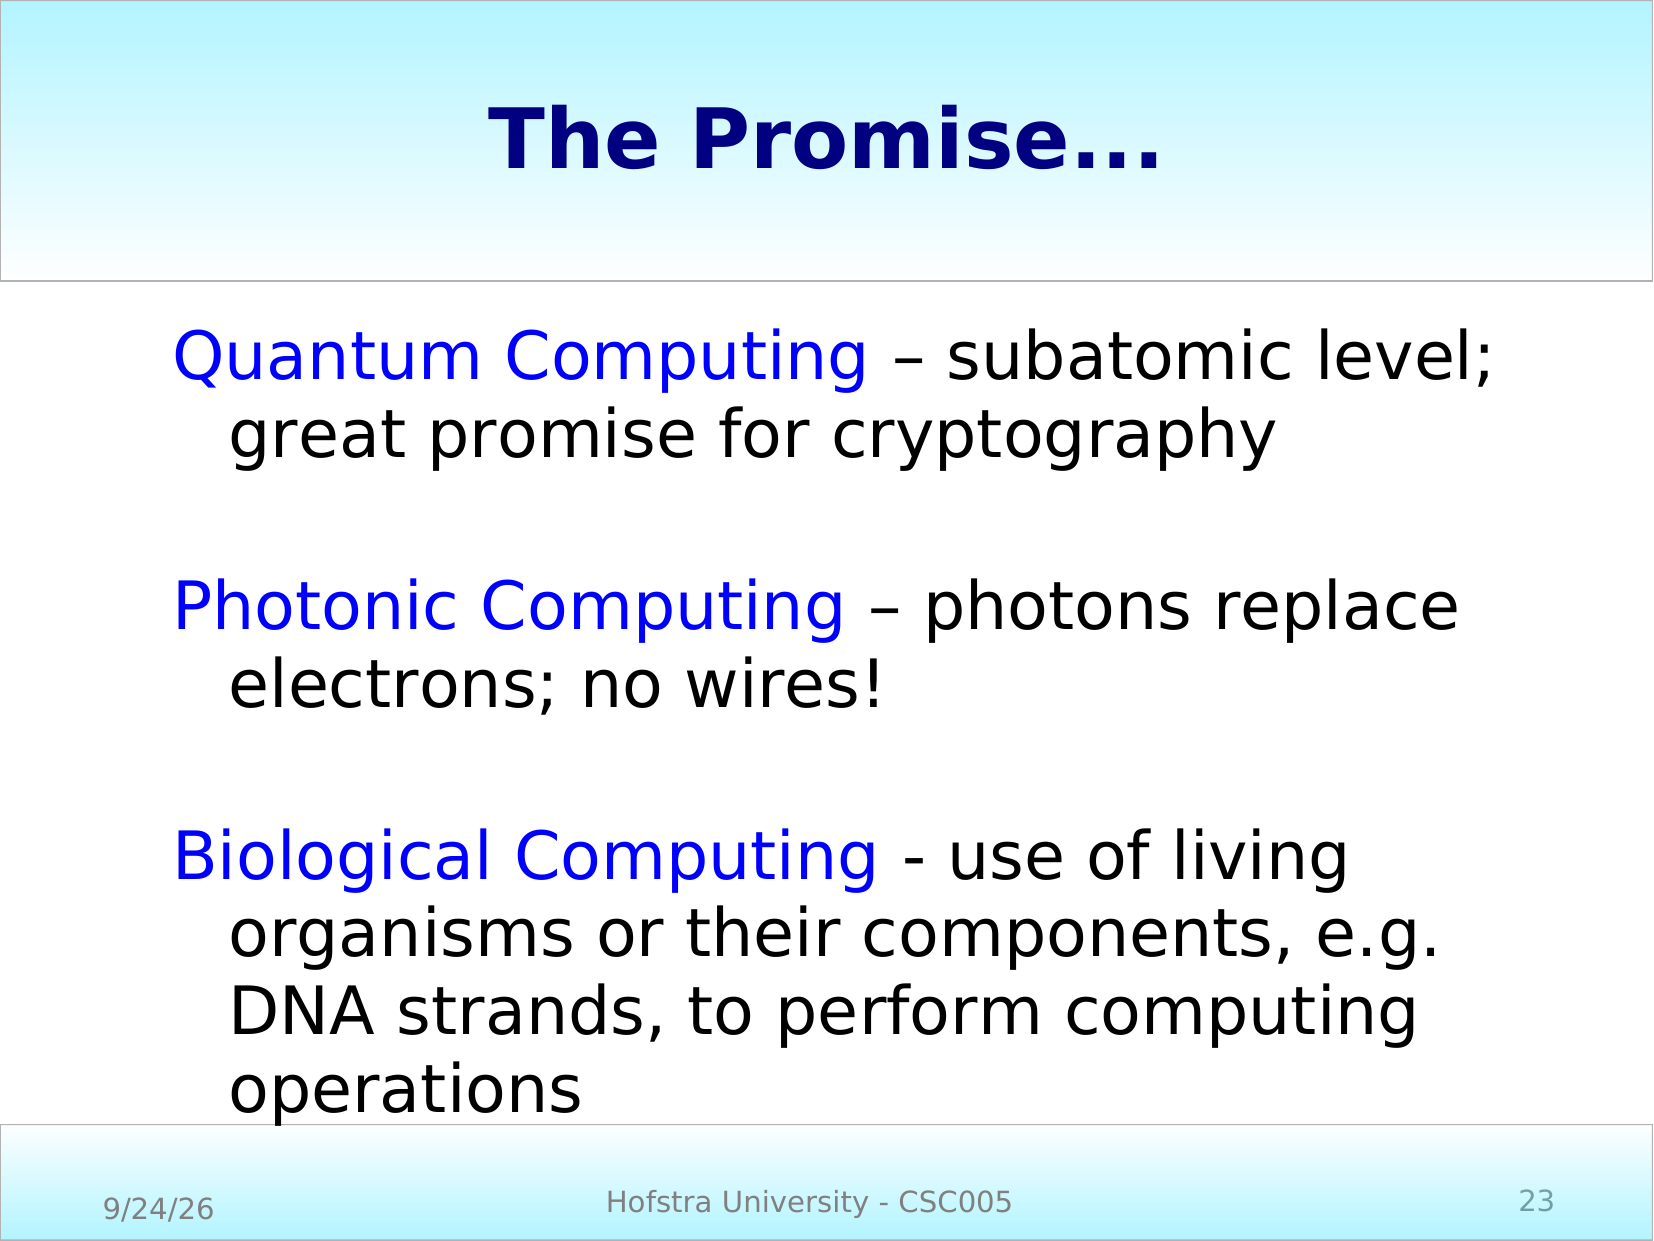

# The Promise...
Quantum Computing – subatomic level; great promise for cryptography
Photonic Computing – photons replace electrons; no wires!
Biological Computing - use of living organisms or their components, e.g. DNA strands, to perform computing operations
23
Hofstra University - CSC005